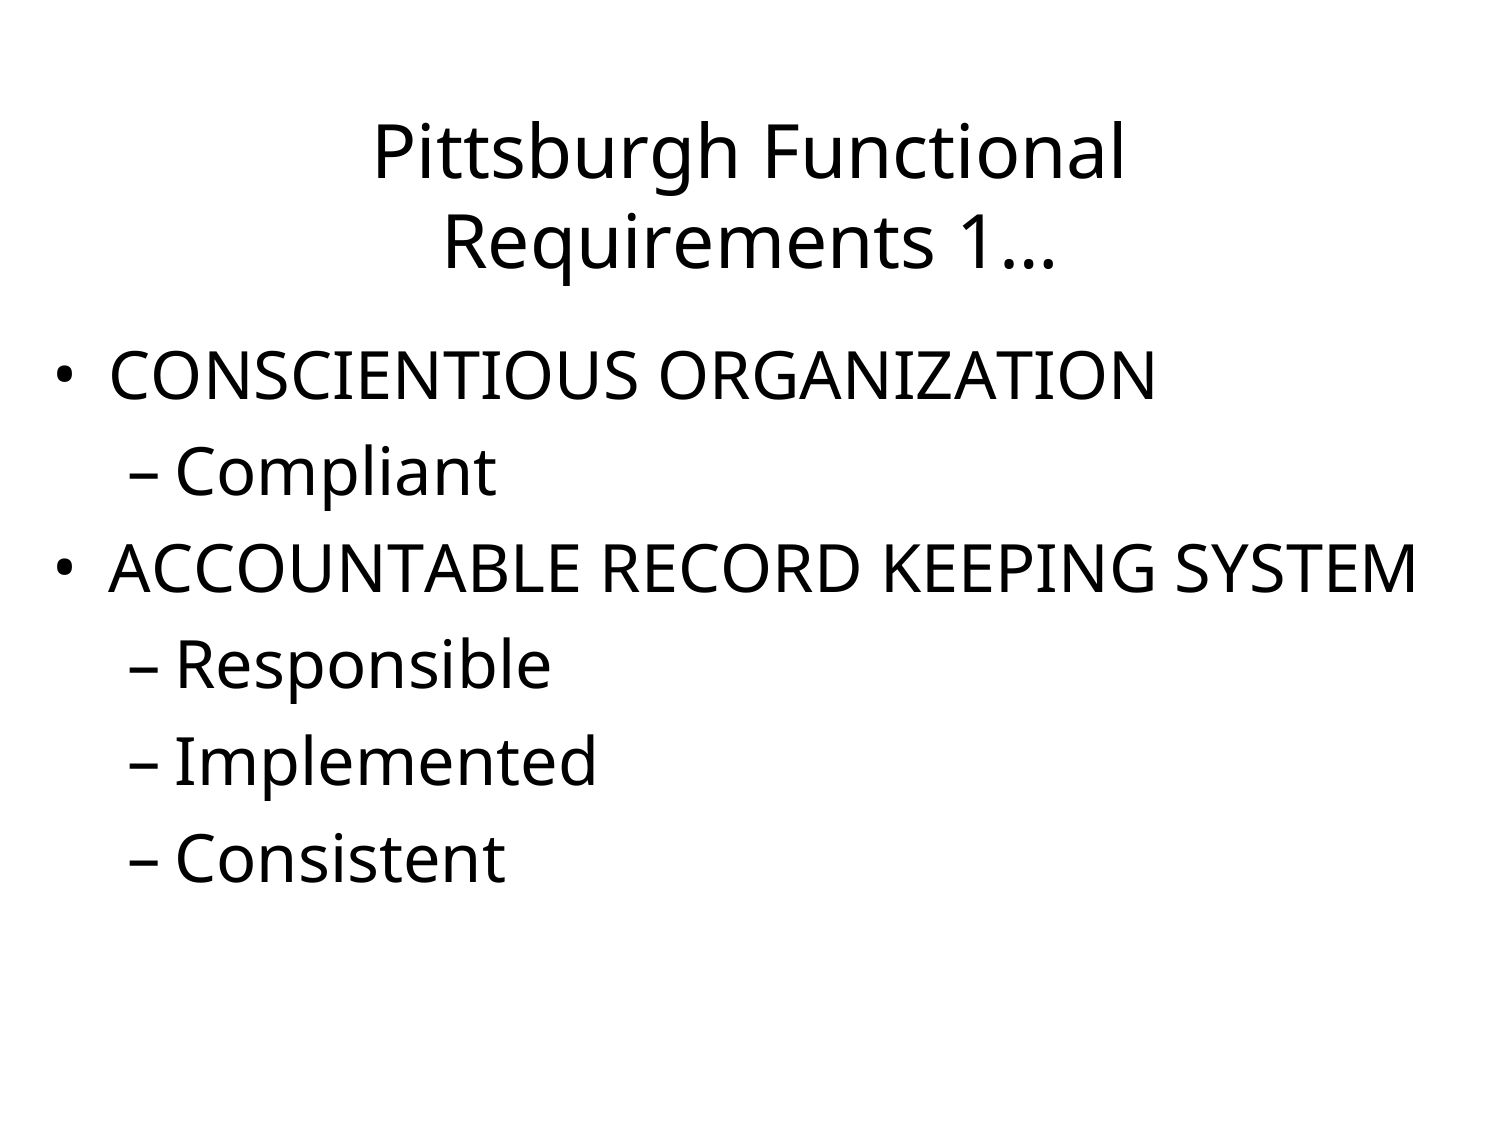

# Pittsburgh Functional Requirements 1…
CONSCIENTIOUS ORGANIZATION
Compliant
ACCOUNTABLE RECORD KEEPING SYSTEM
Responsible
Implemented
Consistent